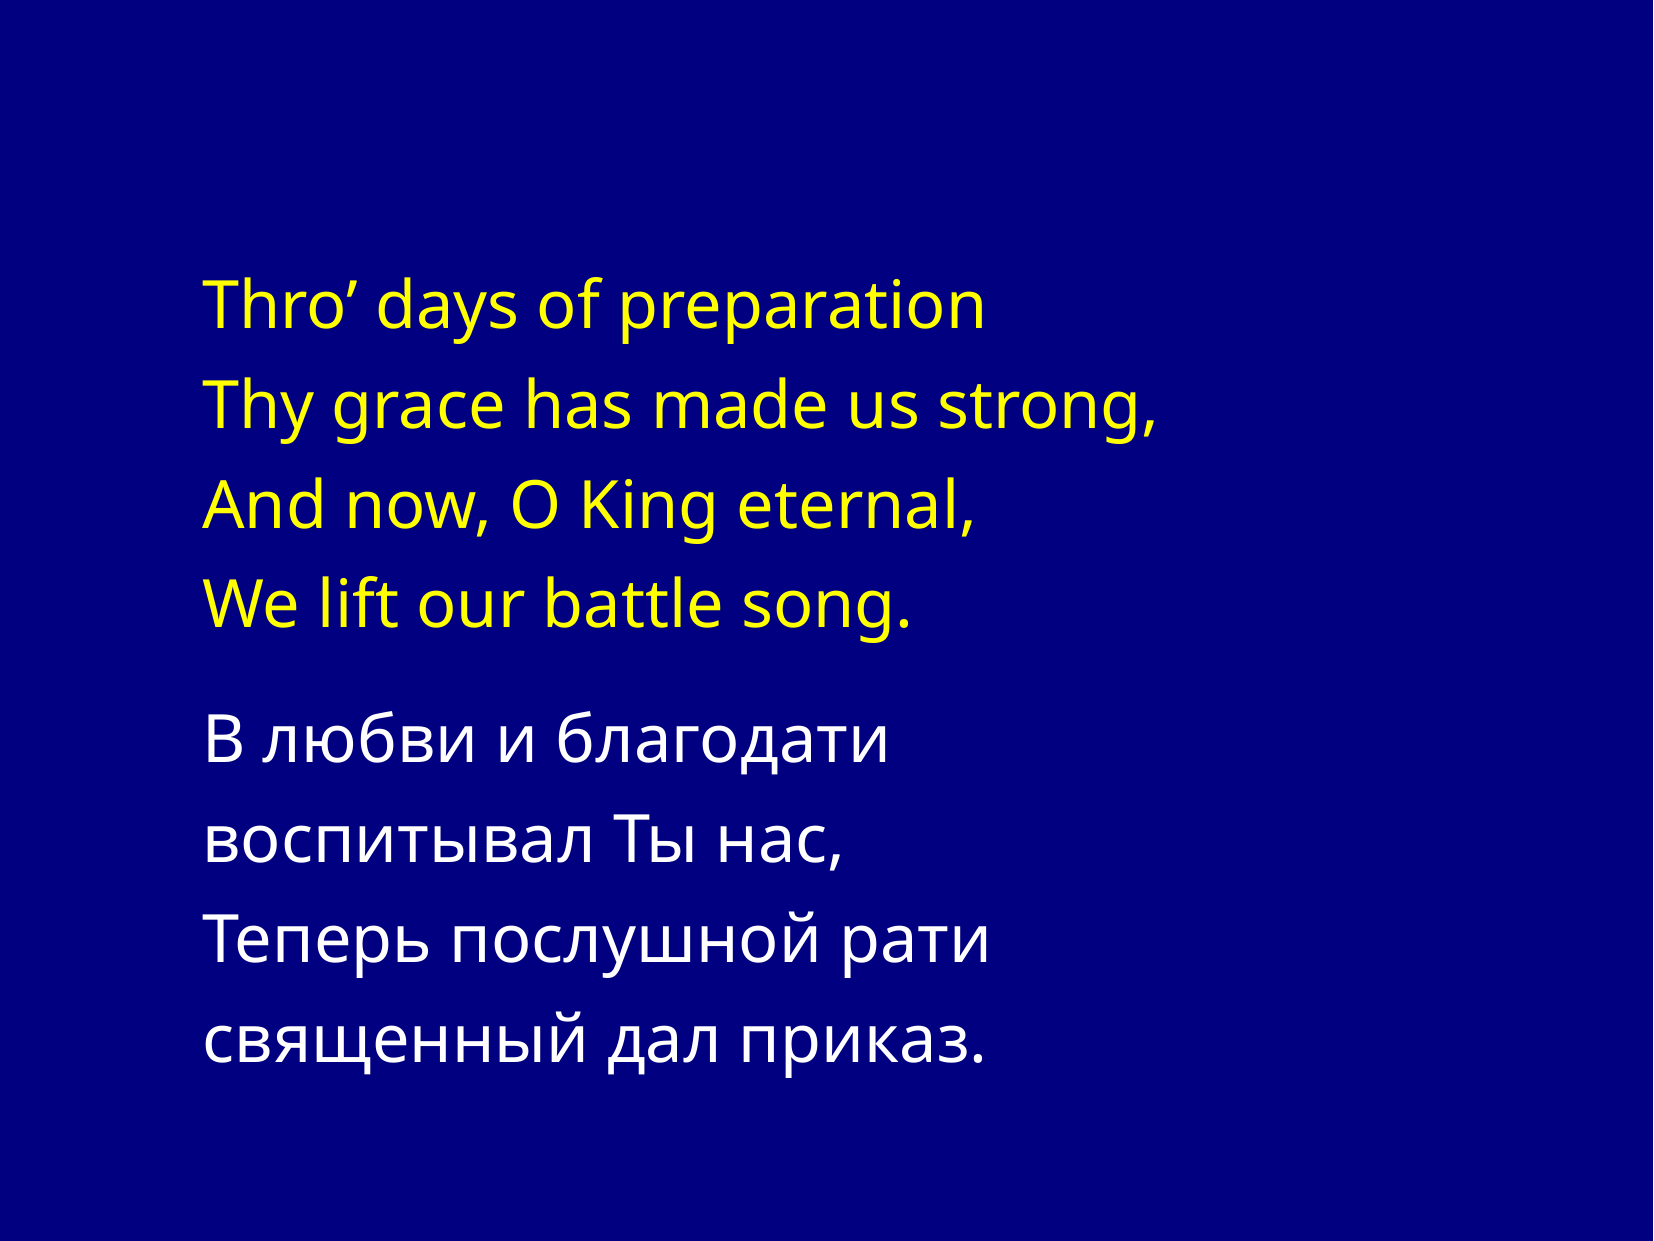

Thro’ days of preparation
	Thy grace has made us strong,
	And now, O King eternal,
	We lift our battle song.
	В любви и благодати
	воспитывал Ты нас,
	Теперь послушной рати
	священный дал приказ.